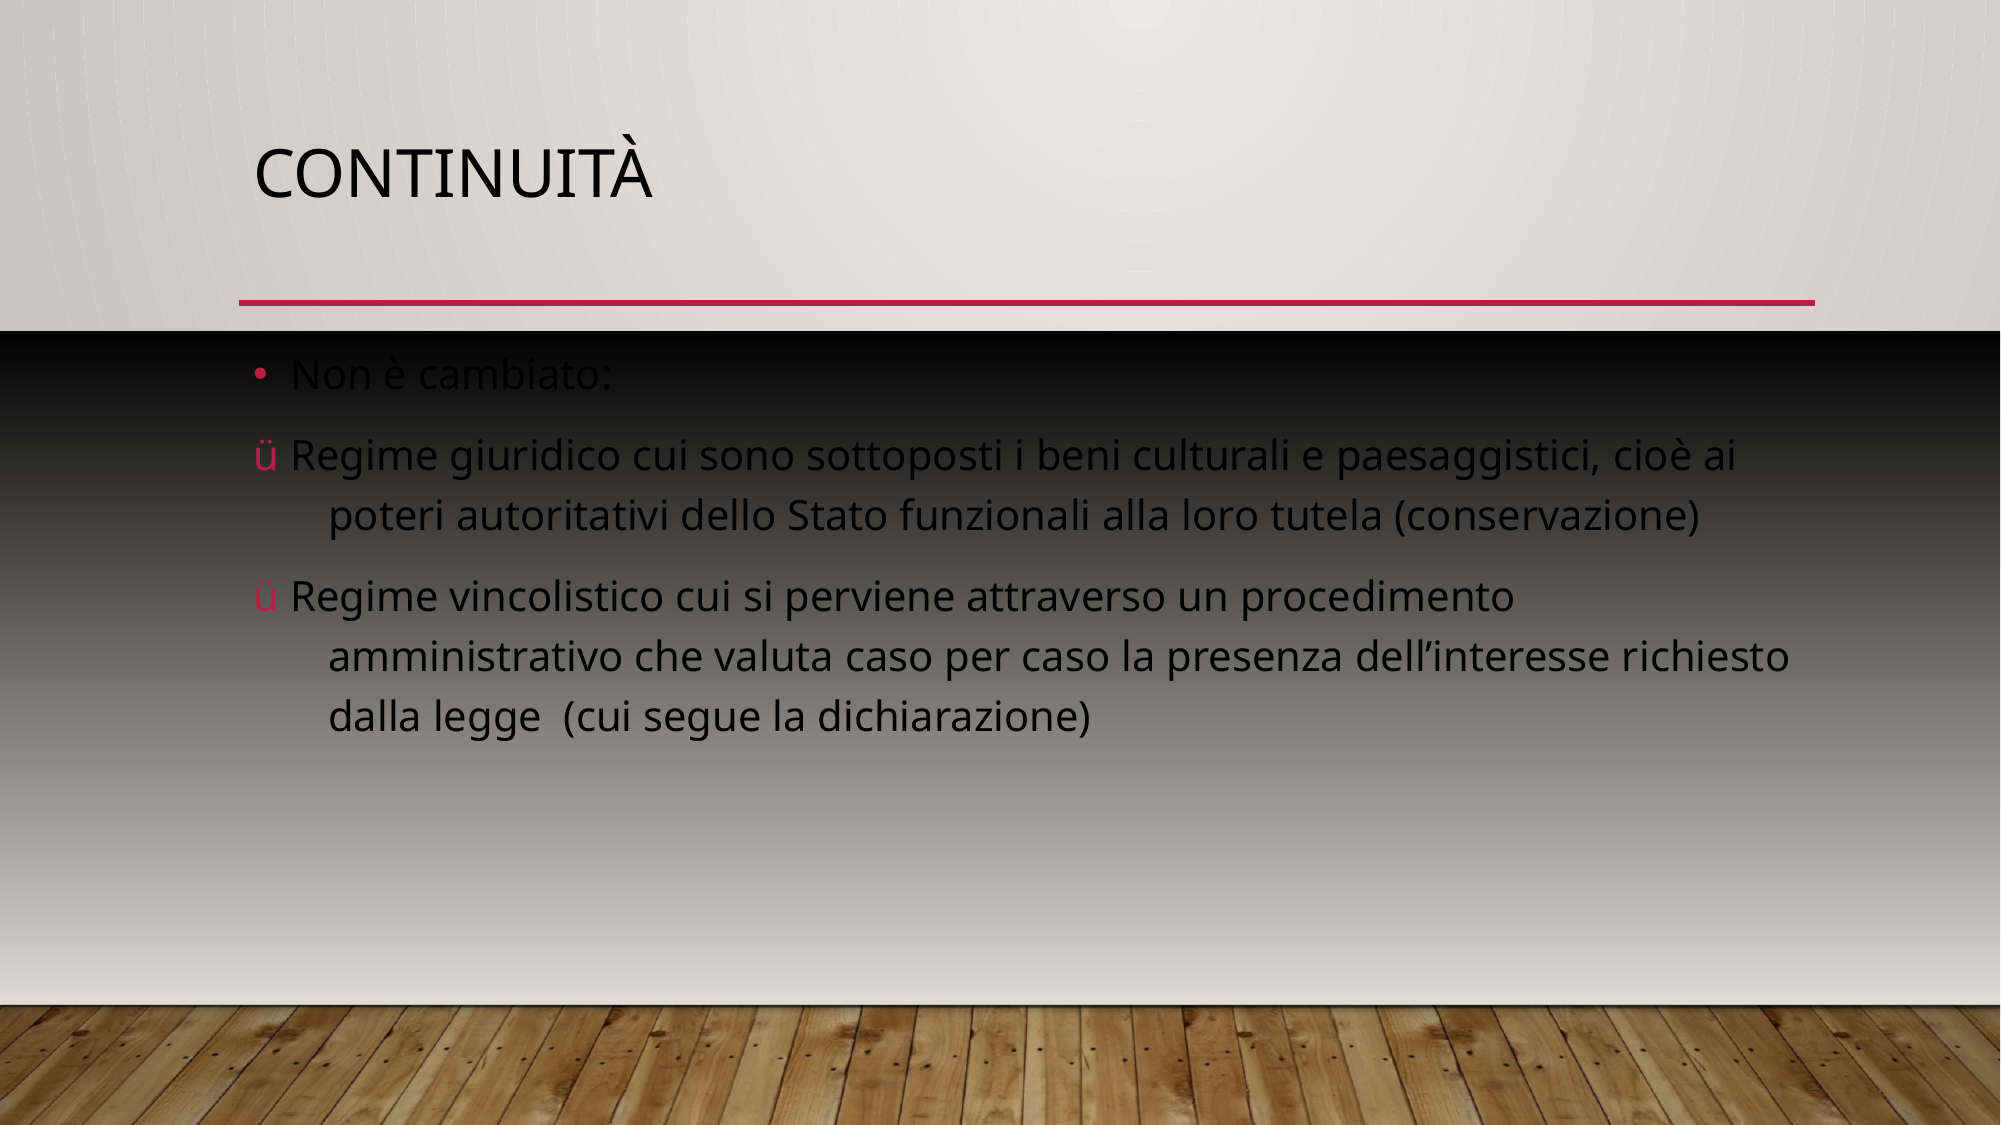

# Continuità
Non è cambiato:
Regime giuridico cui sono sottoposti i beni culturali e paesaggistici, cioè ai poteri autoritativi dello Stato funzionali alla loro tutela (conservazione)
Regime vincolistico cui si perviene attraverso un procedimento amministrativo che valuta caso per caso la presenza dell’interesse richiesto dalla legge (cui segue la dichiarazione)